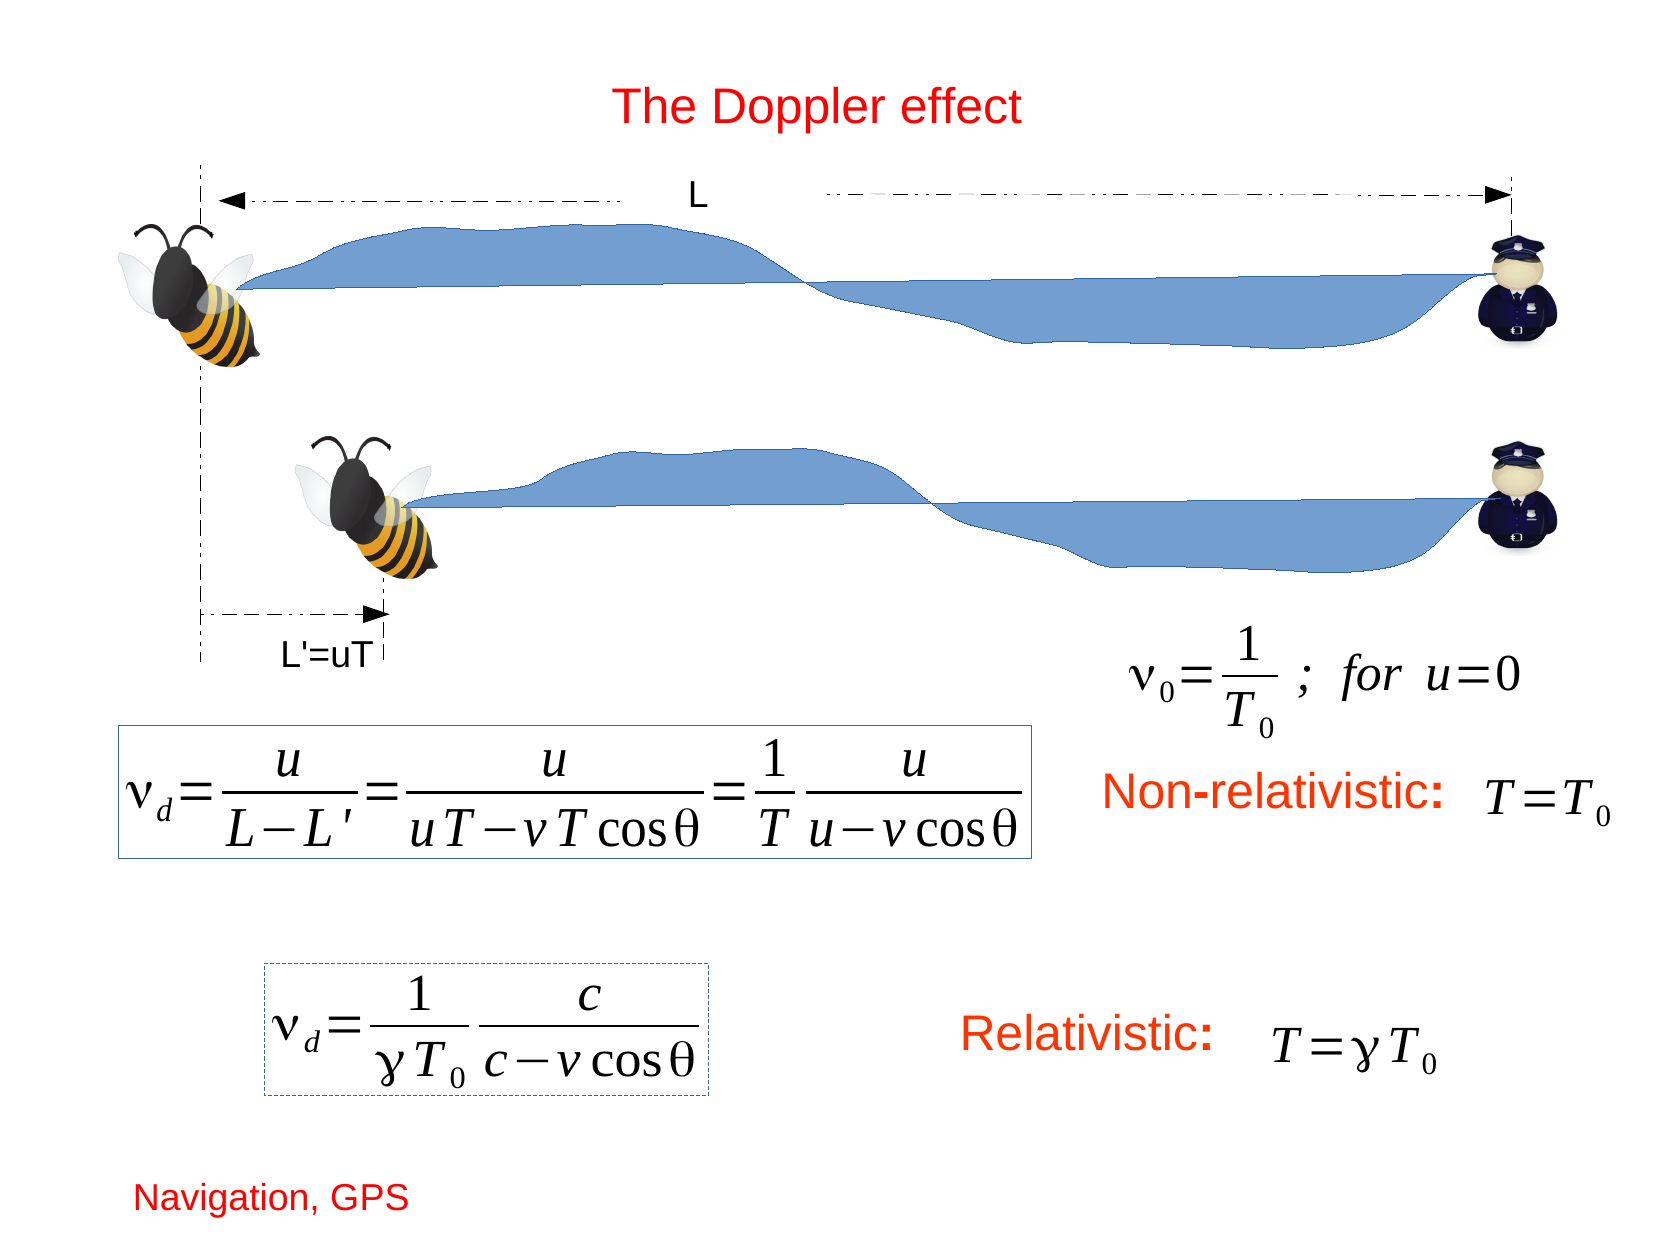

The Doppler effect
L
L'=uT
Non-relativistic:
Relativistic:
Navigation, GPS